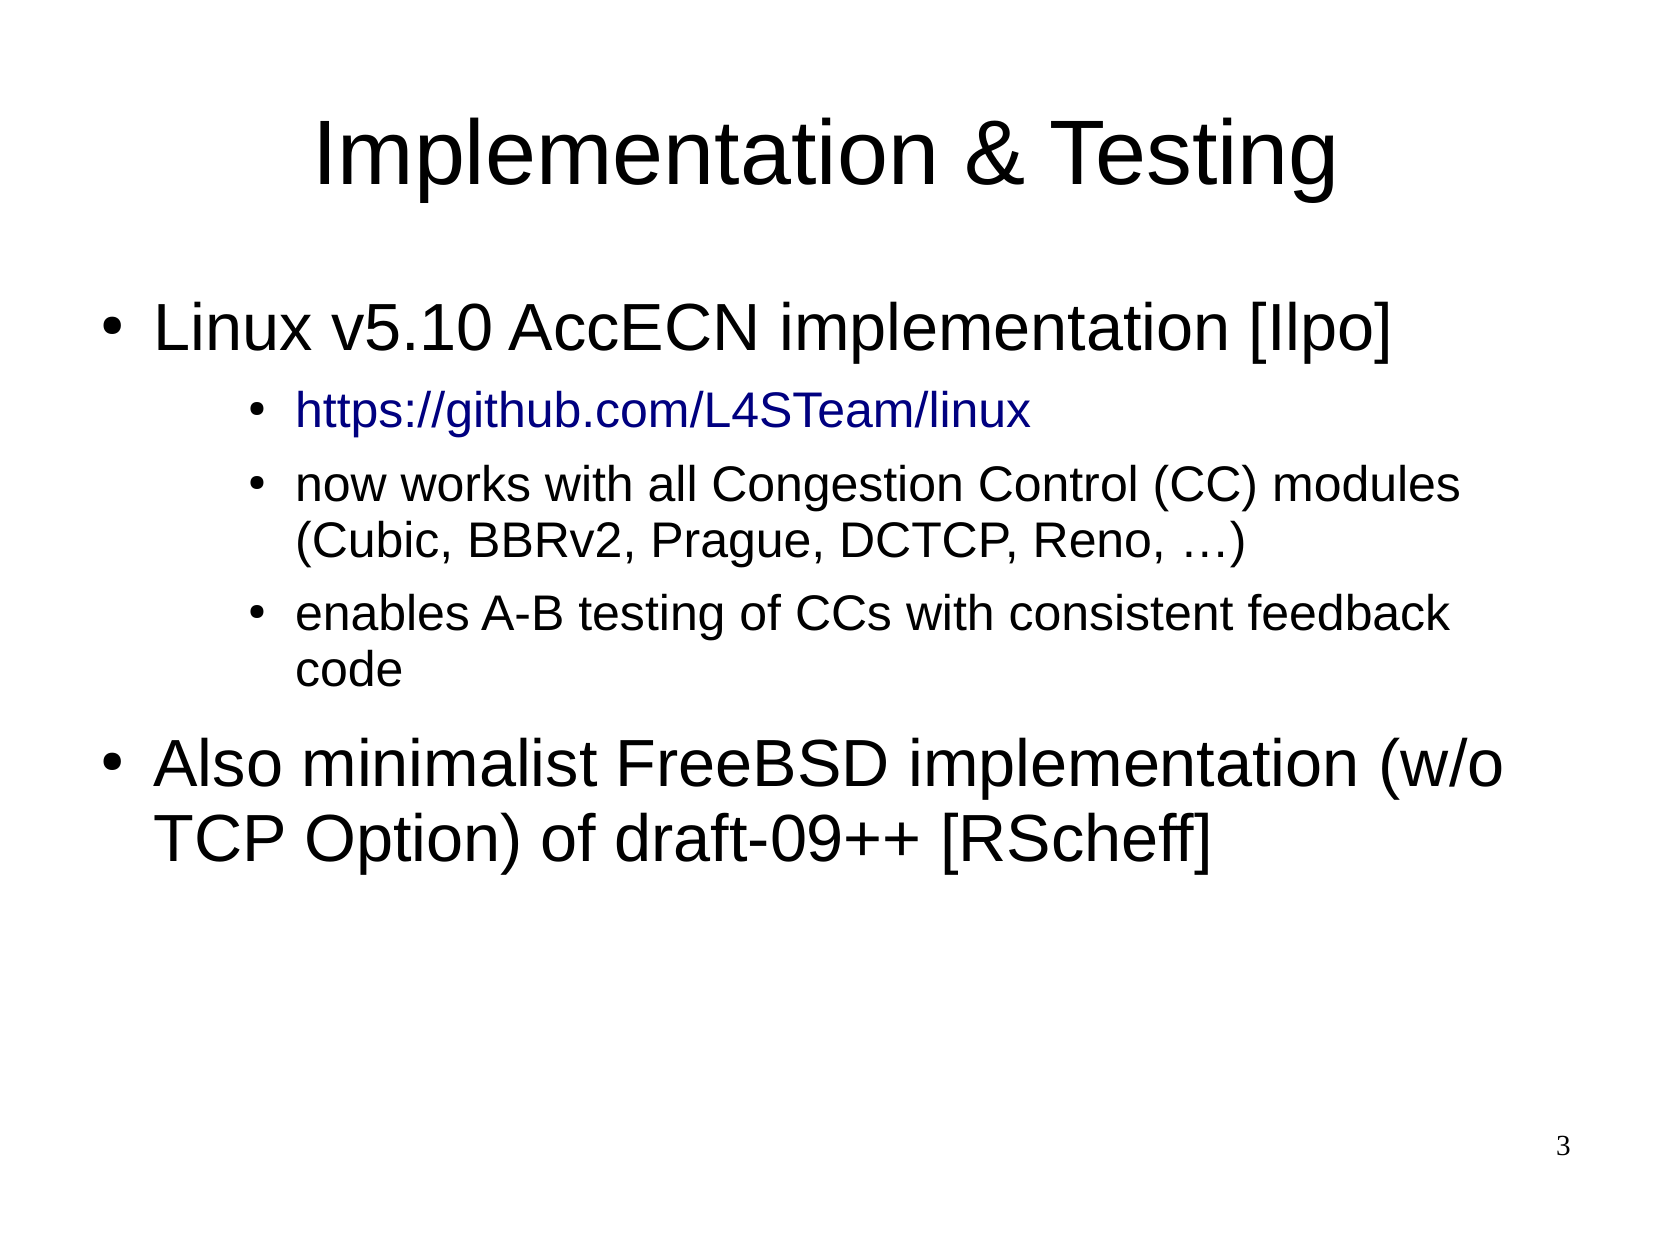

# Implementation & Testing
Linux v5.10 AccECN implementation [Ilpo]
https://github.com/L4STeam/linux
now works with all Congestion Control (CC) modules
(Cubic, BBRv2, Prague, DCTCP, Reno, …)
enables A-B testing of CCs with consistent feedback code
Also minimalist FreeBSD implementation (w/o TCP Option) of draft-09++ [RScheff]
3